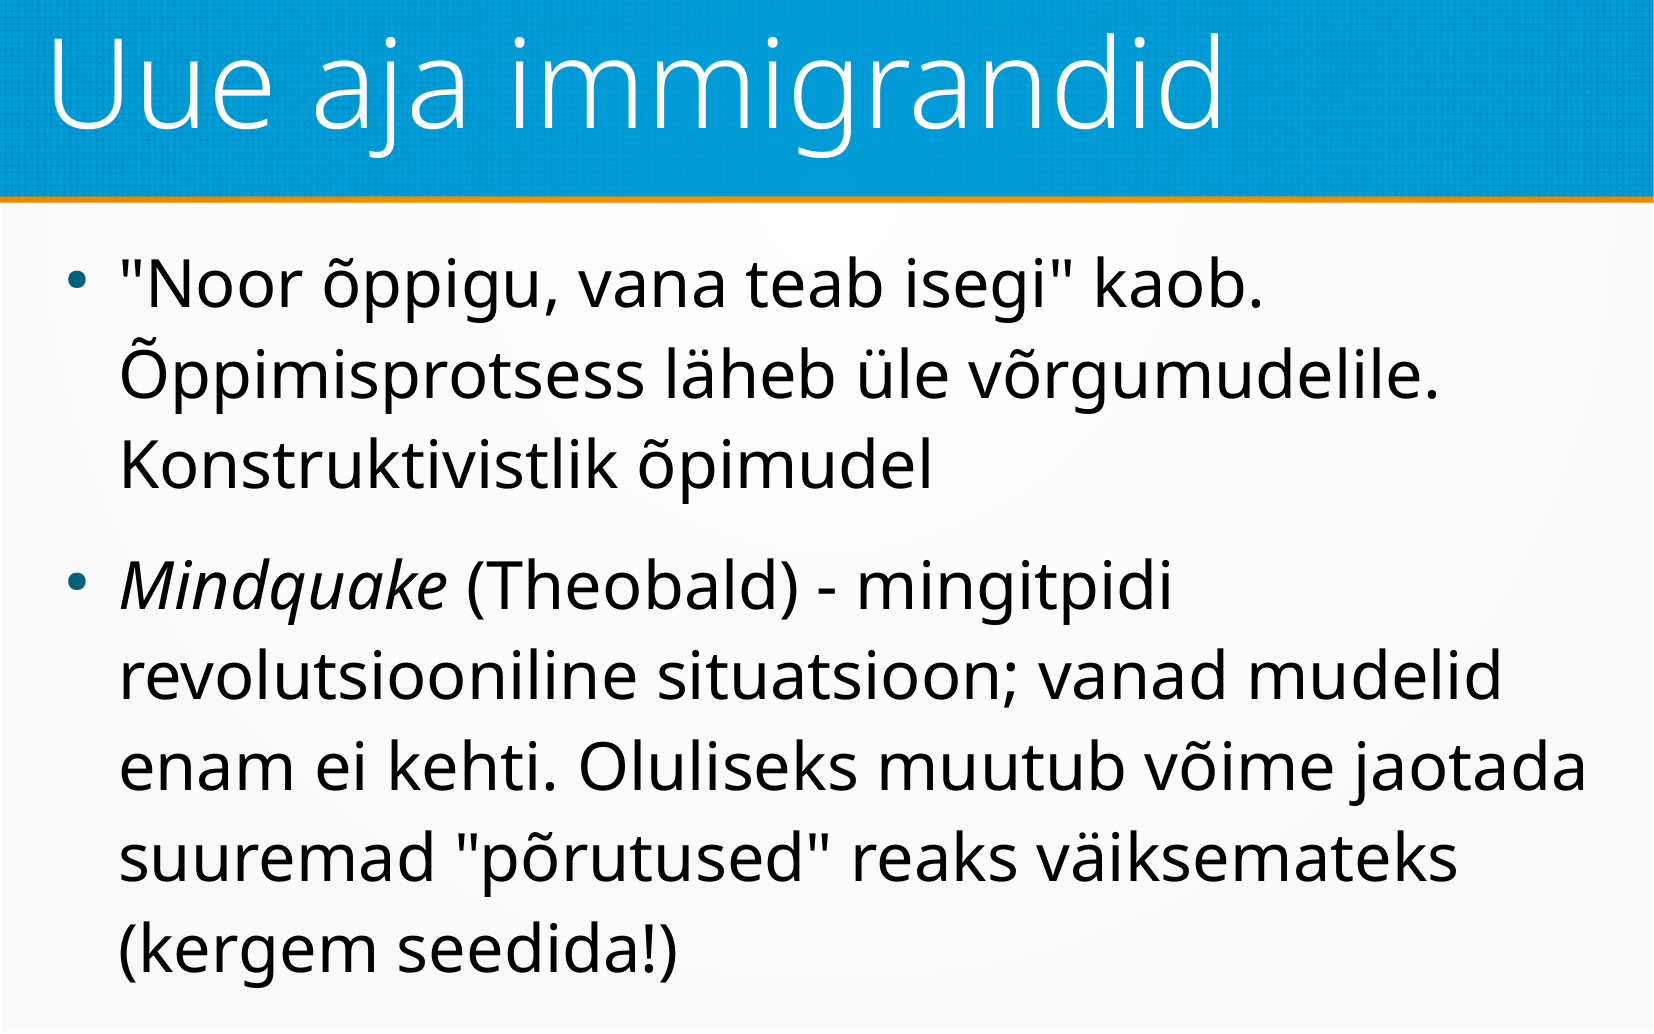

# Uue aja immigrandid
"Noor õppigu, vana teab isegi" kaob. Õppimisprotsess läheb üle võrgumudelile. Konstruktivistlik õpimudel
Mindquake (Theobald) - mingitpidi revolutsiooniline situatsioon; vanad mudelid enam ei kehti. Oluliseks muutub võime jaotada suuremad "põrutused" reaks väiksemateks (kergem seedida!)